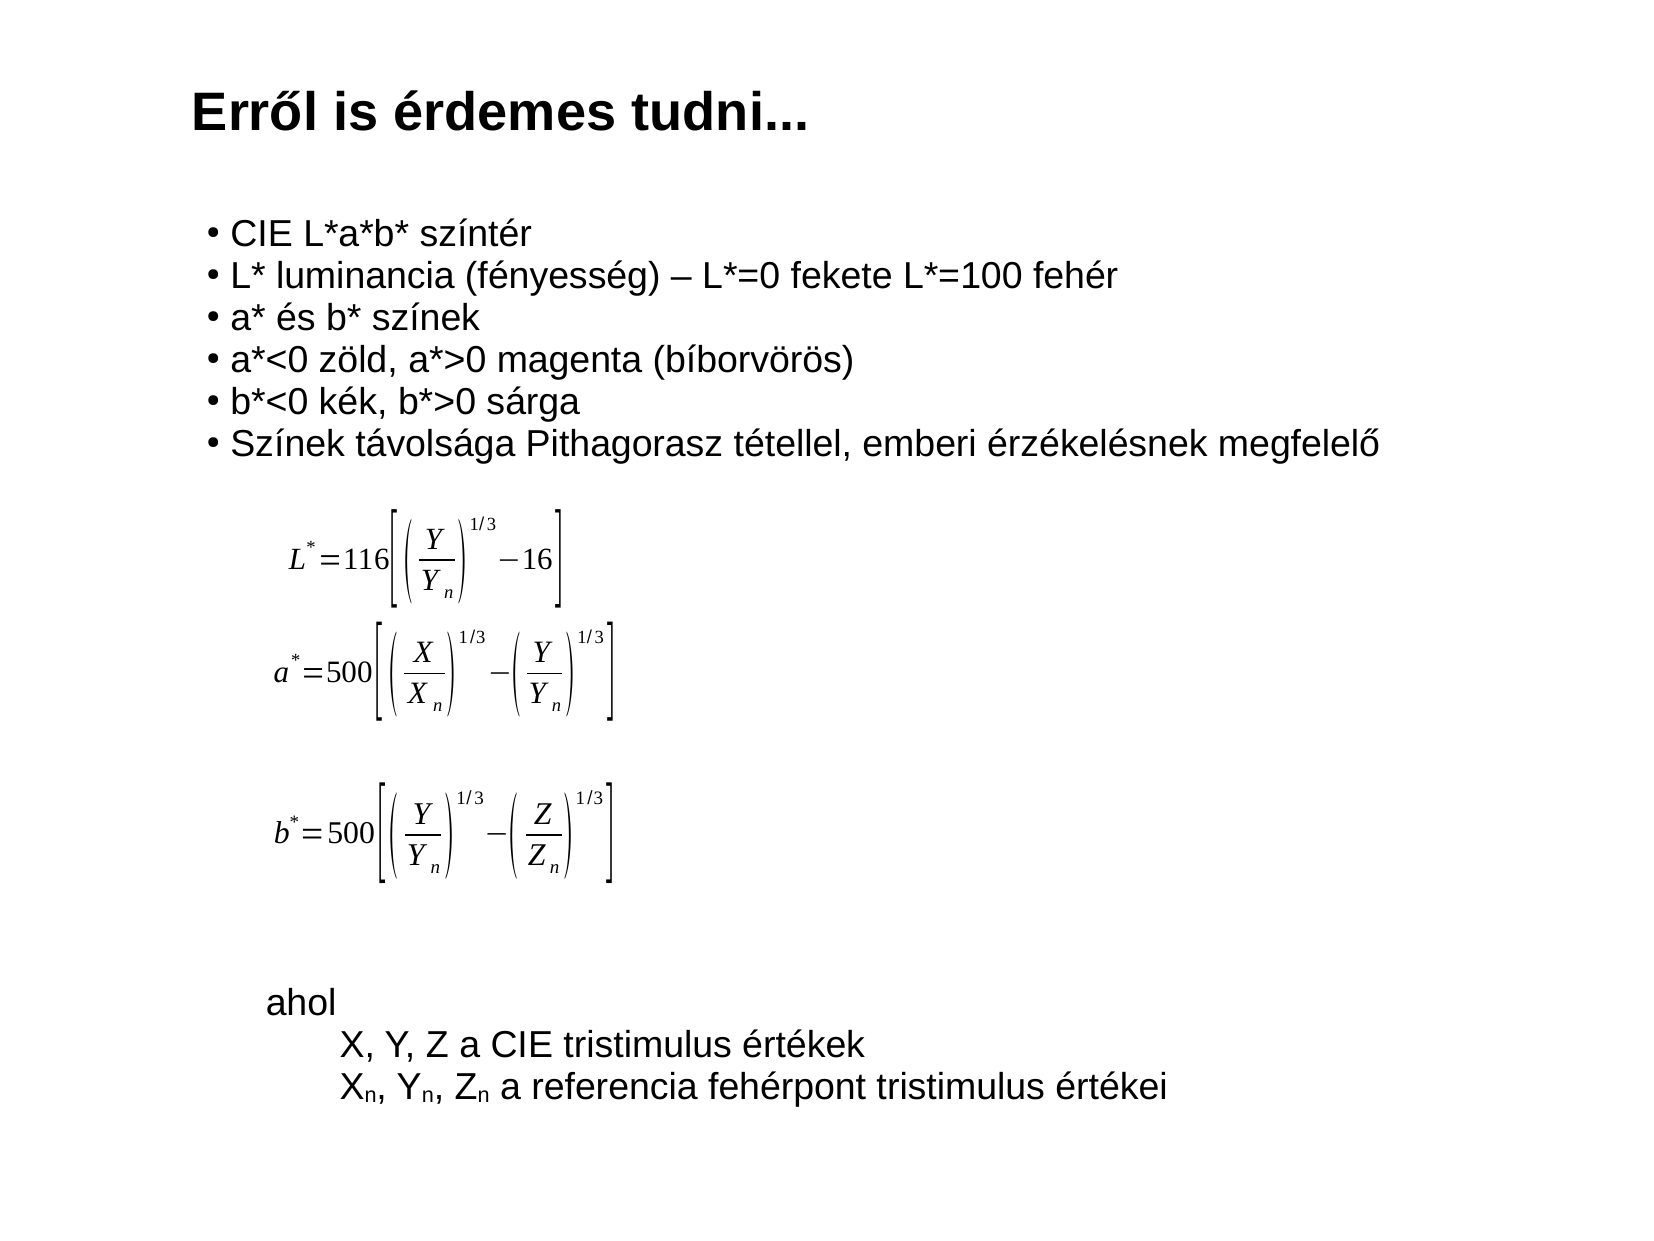

Erről is érdemes tudni...
 CIE L*a*b* színtér
 L* luminancia (fényesség) – L*=0 fekete L*=100 fehér
 a* és b* színek
 a*<0 zöld, a*>0 magenta (bíborvörös)
 b*<0 kék, b*>0 sárga
 Színek távolsága Pithagorasz tétellel, emberi érzékelésnek megfelelő
ahol
	X, Y, Z a CIE tristimulus értékek
	Xn, Yn, Zn a referencia fehérpont tristimulus értékei